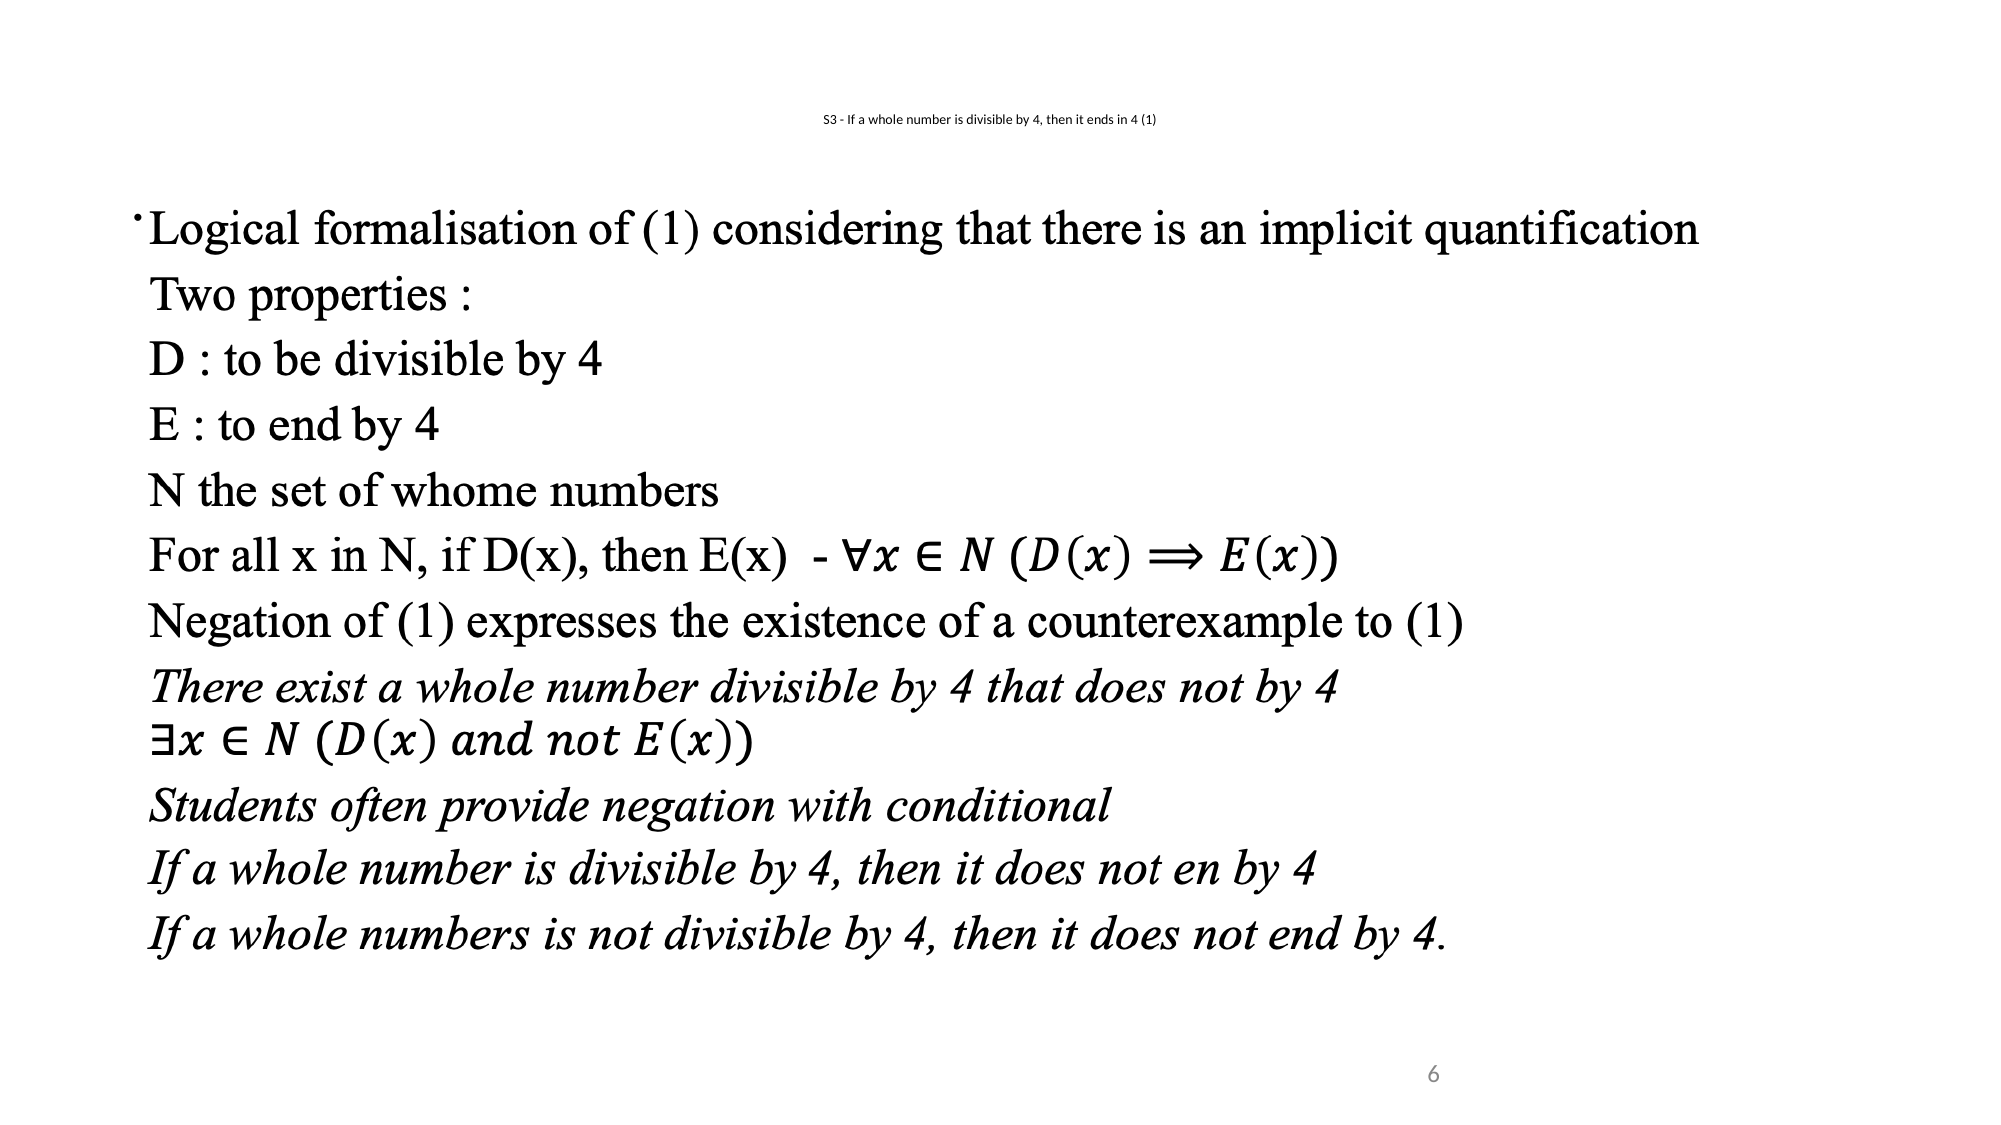

# S3 - If a whole number is divisible by 4, then it ends in 4 (1)